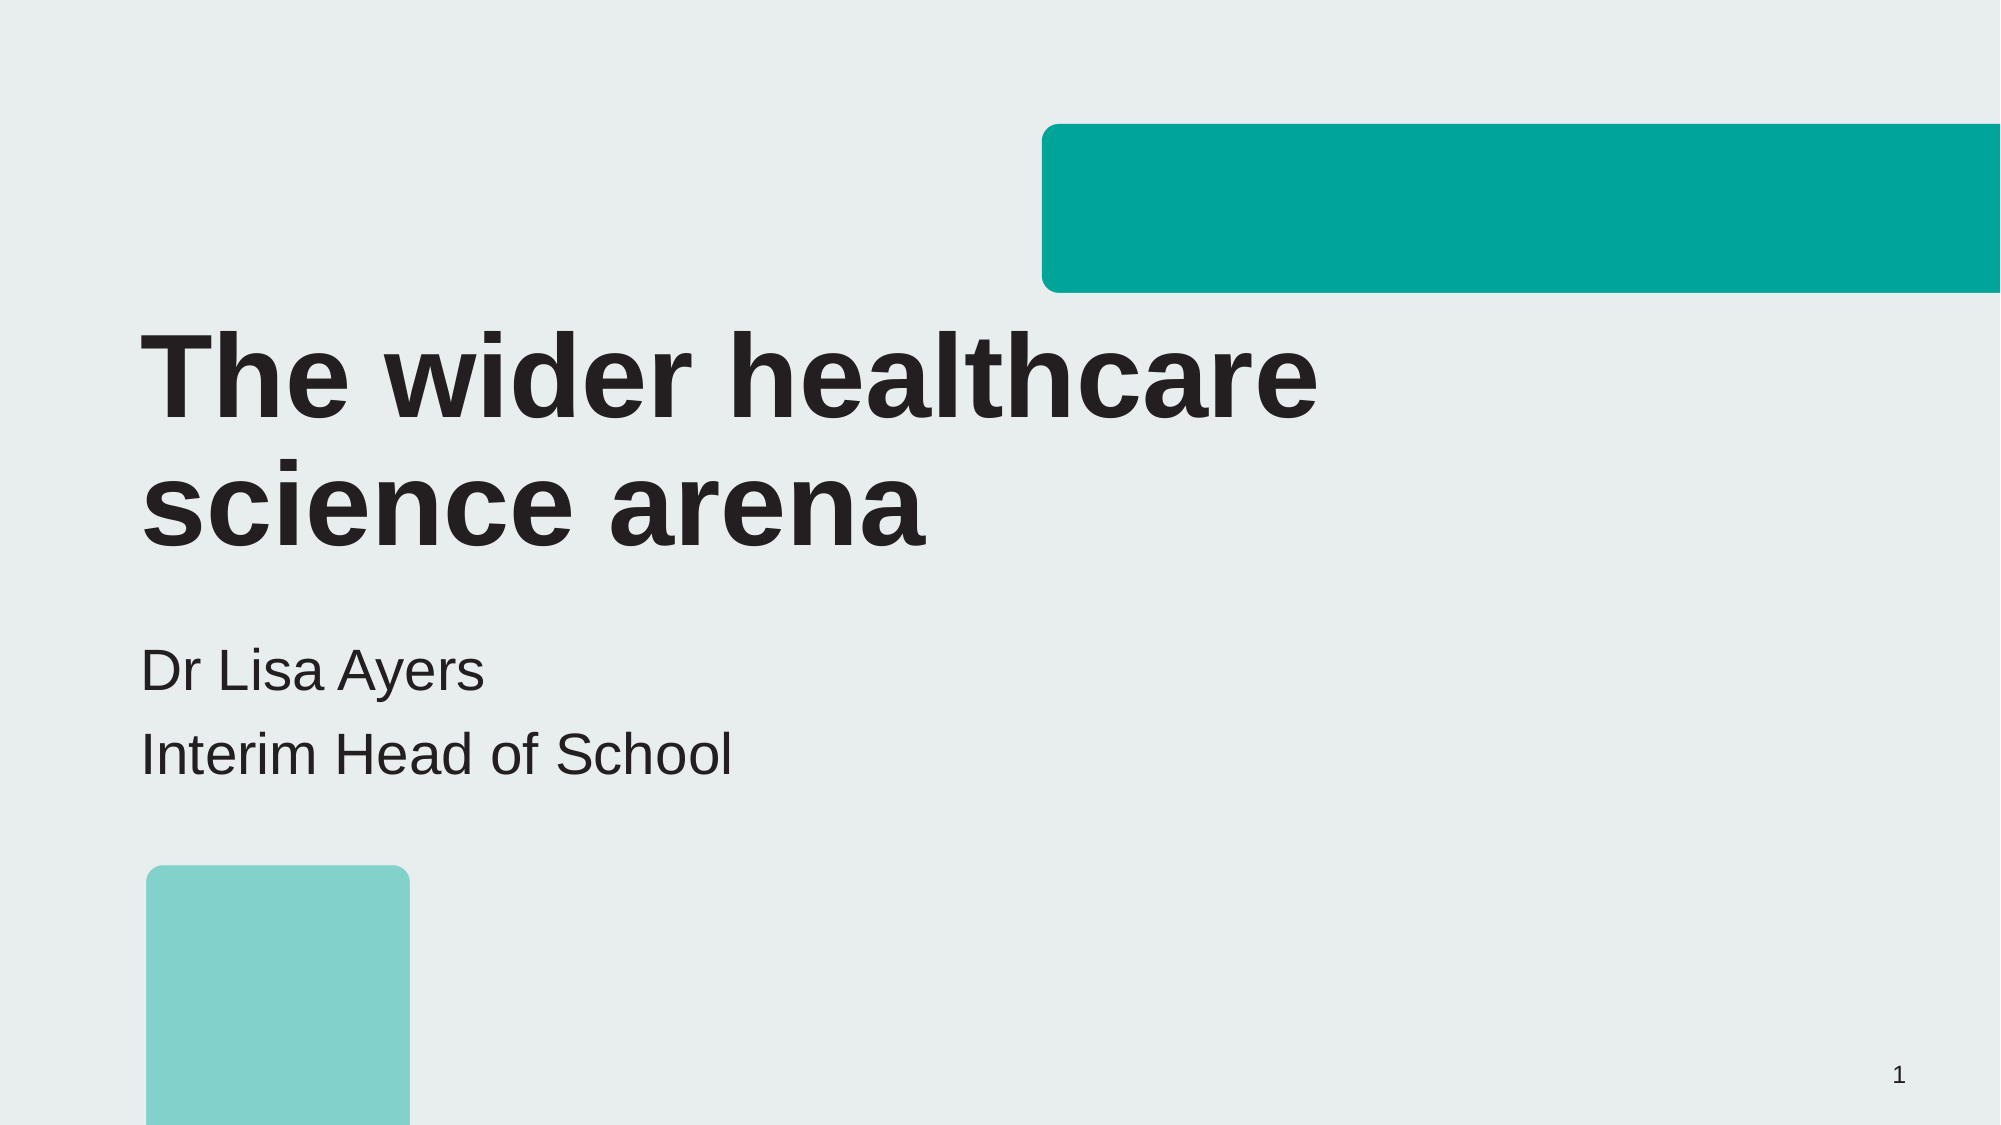

The wider healthcare science arena
# Dr Lisa Ayers
Interim Head of School